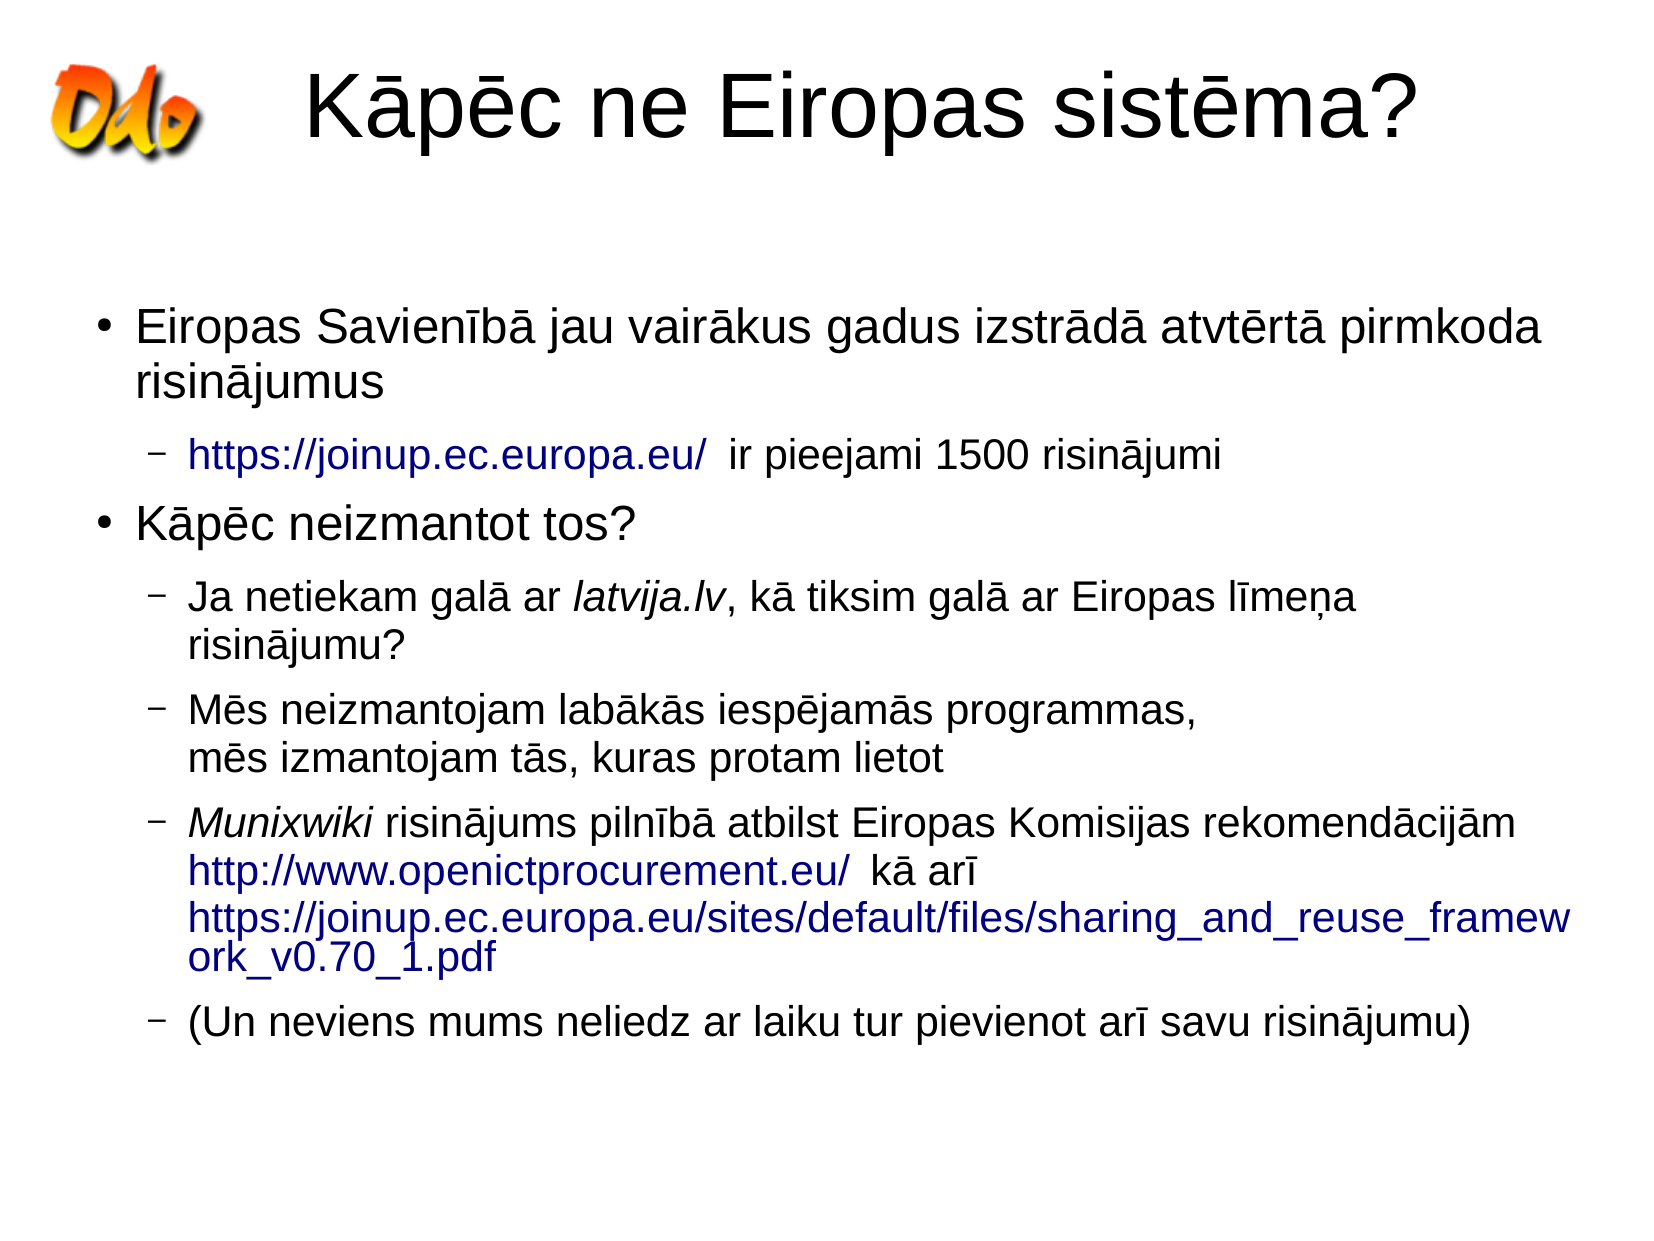

# Kāpēc ne Eiropas sistēma?
Eiropas Savienībā jau vairākus gadus izstrādā atvtērtā pirmkoda risinājumus
https://joinup.ec.europa.eu/ ir pieejami 1500 risinājumi
Kāpēc neizmantot tos?
Ja netiekam galā ar latvija.lv, kā tiksim galā ar Eiropas līmeņa risinājumu?
Mēs neizmantojam labākās iespējamās programmas,
mēs izmantojam tās, kuras protam lietot
Munixwiki risinājums pilnībā atbilst Eiropas Komisijas rekomendācijām http://www.openictprocurement.eu/ kā arī https://joinup.ec.europa.eu/sites/default/files/sharing_and_reuse_framework_v0.70_1.pdf
(Un neviens mums neliedz ar laiku tur pievienot arī savu risinājumu)